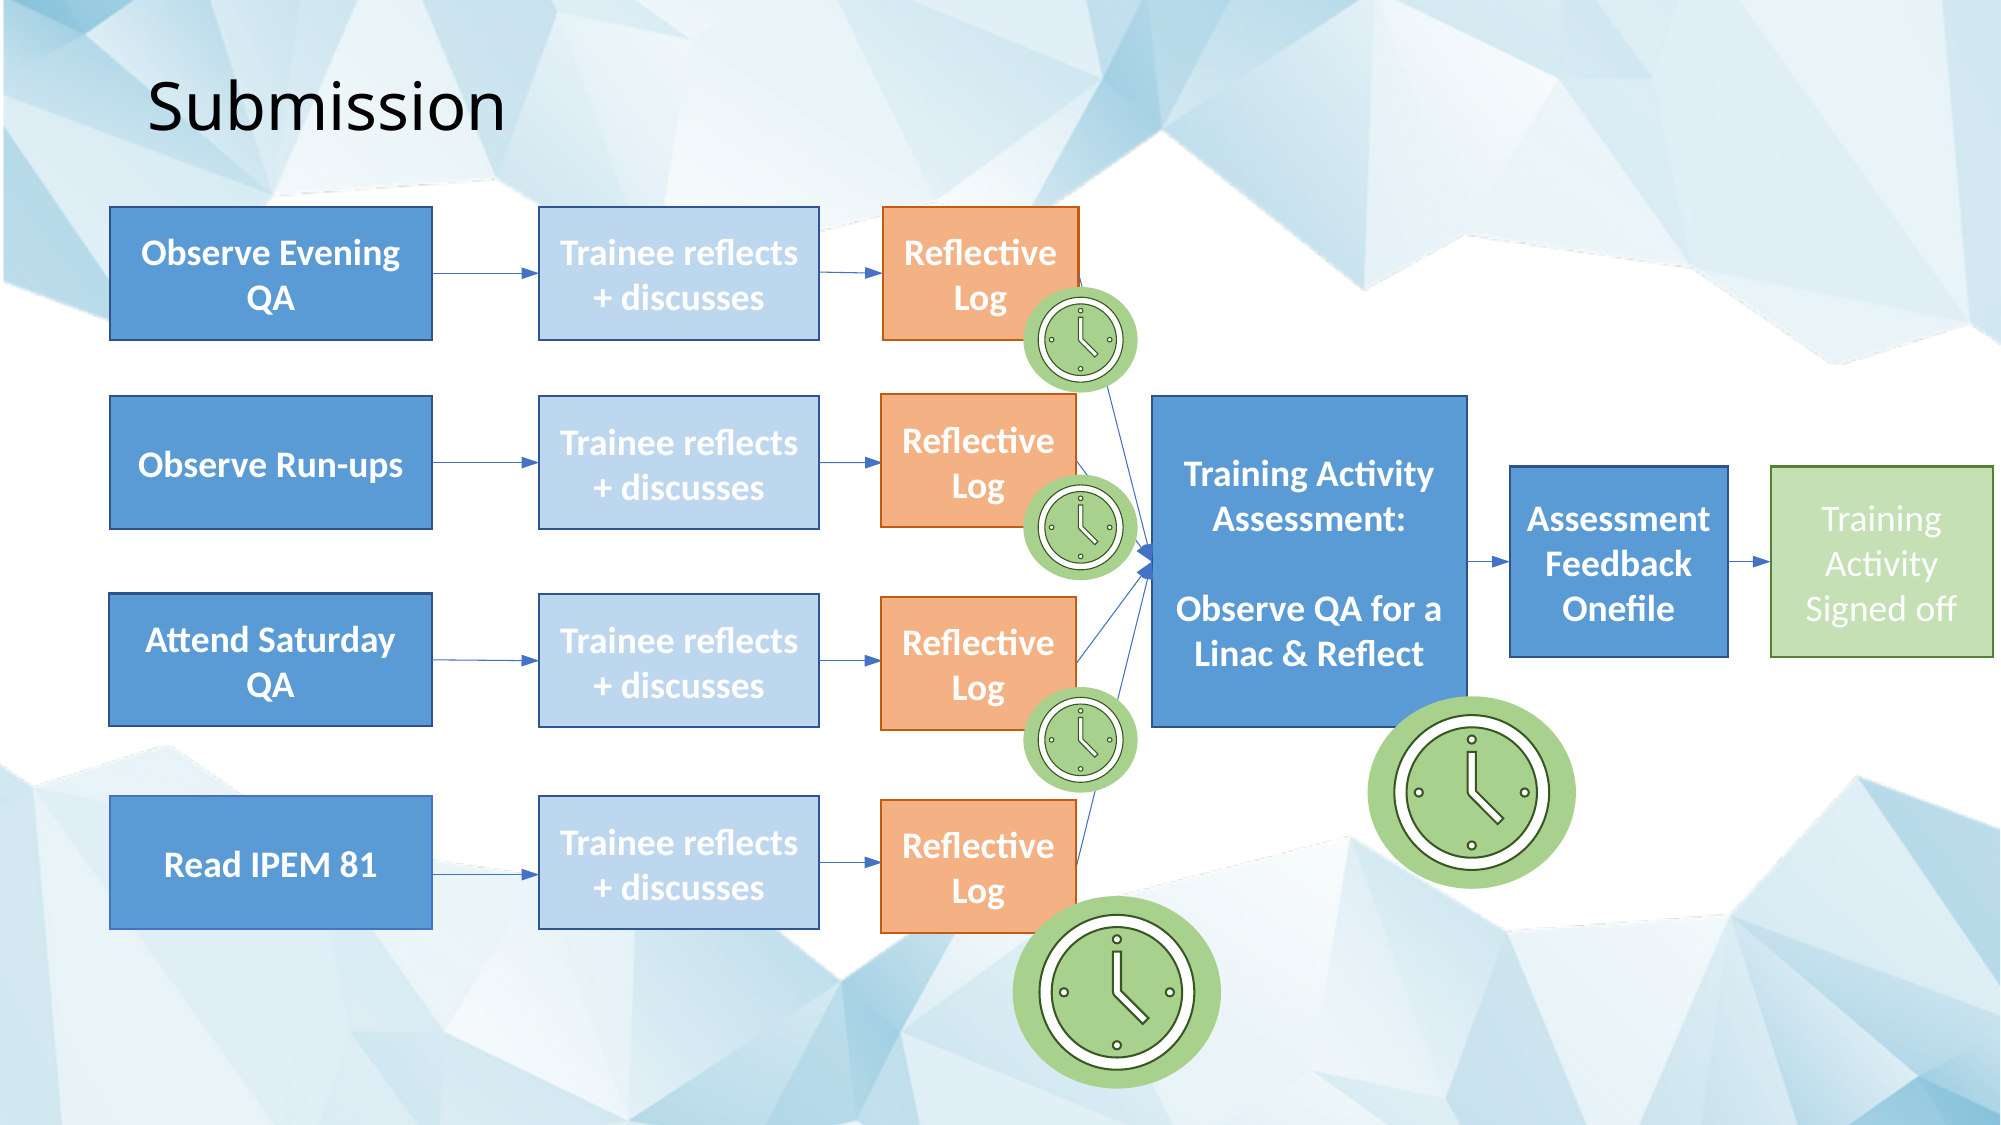

# Submission
Observe Evening QA
Trainee reflects + discusses
Reflective Log
Reflective Log
Observe Run-ups
Trainee reflects + discusses
Training Activity Assessment:
Observe QA for a Linac & Reflect
Assessment Feedback
Onefile
Training Activity Signed off
Attend Saturday QA
Trainee reflects + discusses
Reflective Log
Read IPEM 81
Trainee reflects + discusses
Reflective Log